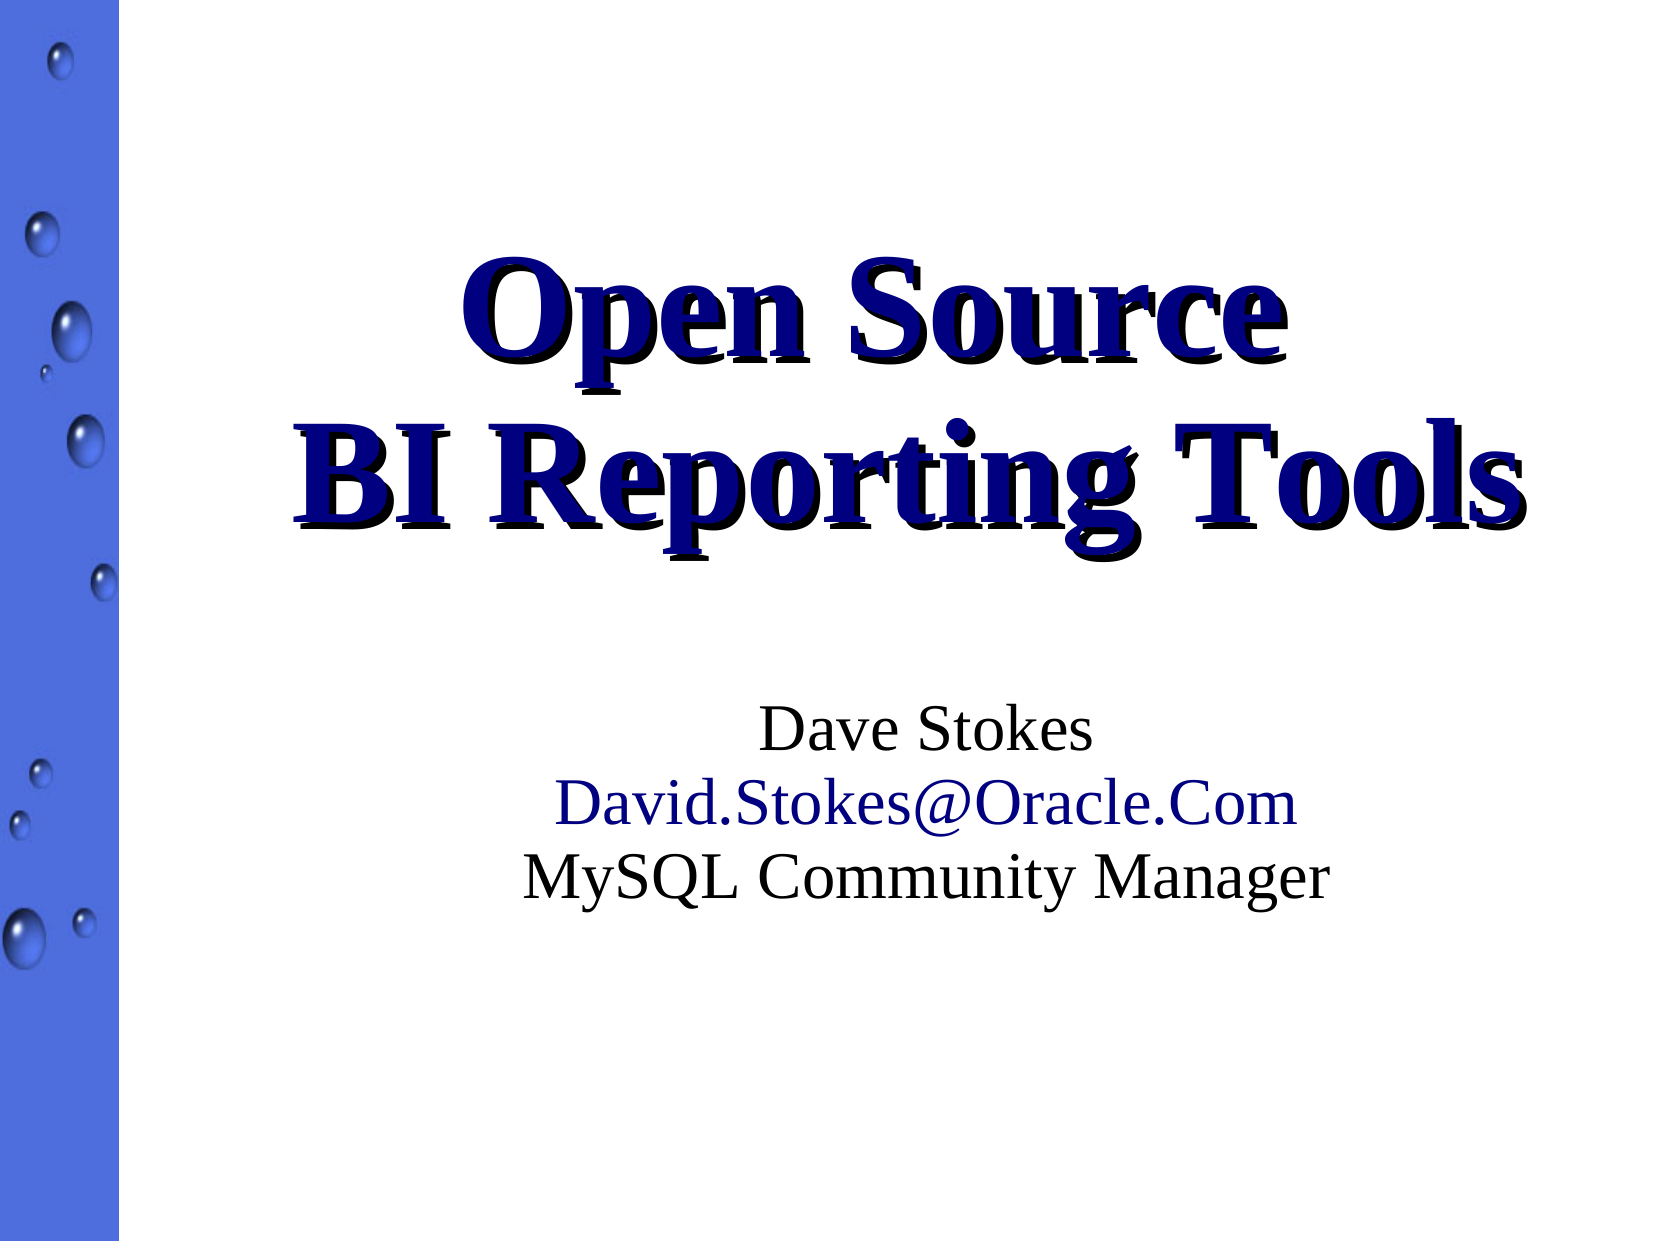

# Open Source BI Reporting Tools
Dave Stokes
David.Stokes@Oracle.Com
MySQL Community Manager